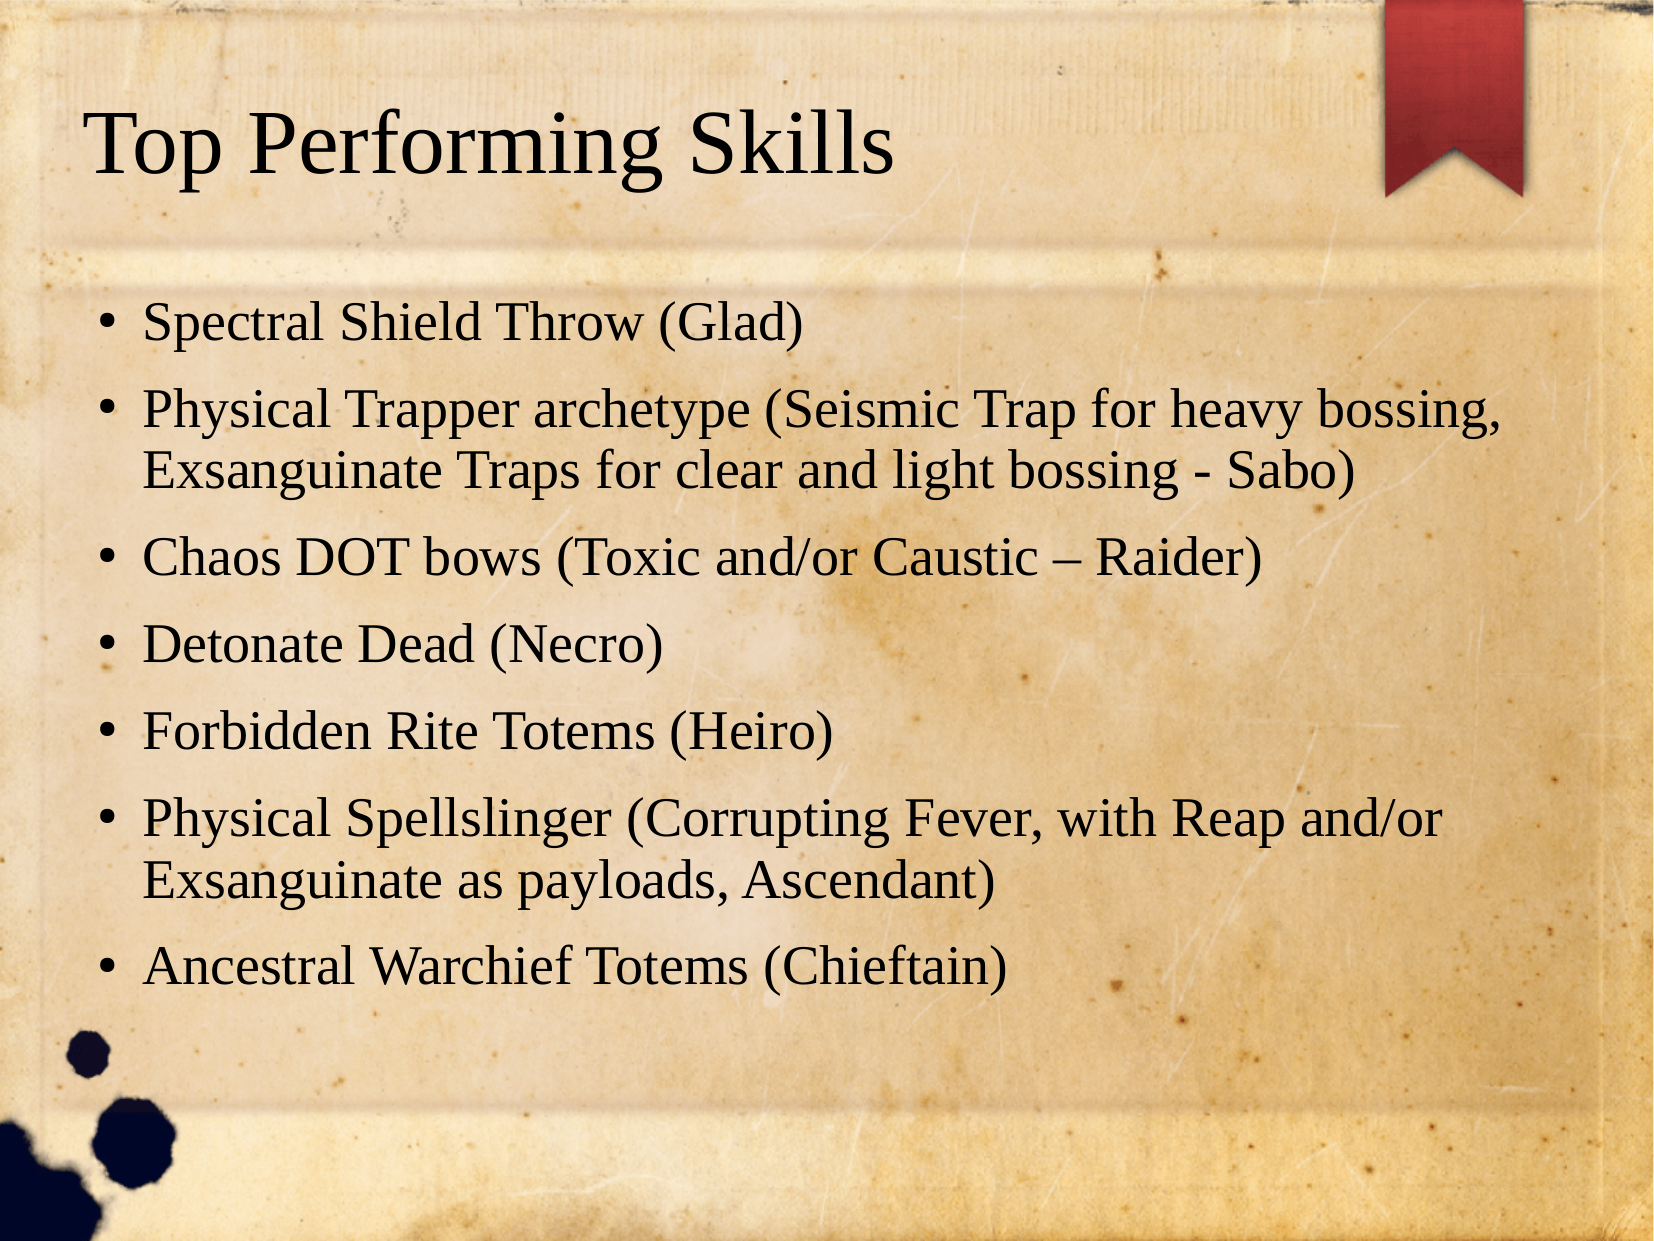

# Top Performing Skills
Spectral Shield Throw (Glad)
Physical Trapper archetype (Seismic Trap for heavy bossing, Exsanguinate Traps for clear and light bossing - Sabo)
Chaos DOT bows (Toxic and/or Caustic – Raider)
Detonate Dead (Necro)
Forbidden Rite Totems (Heiro)
Physical Spellslinger (Corrupting Fever, with Reap and/or Exsanguinate as payloads, Ascendant)
Ancestral Warchief Totems (Chieftain)